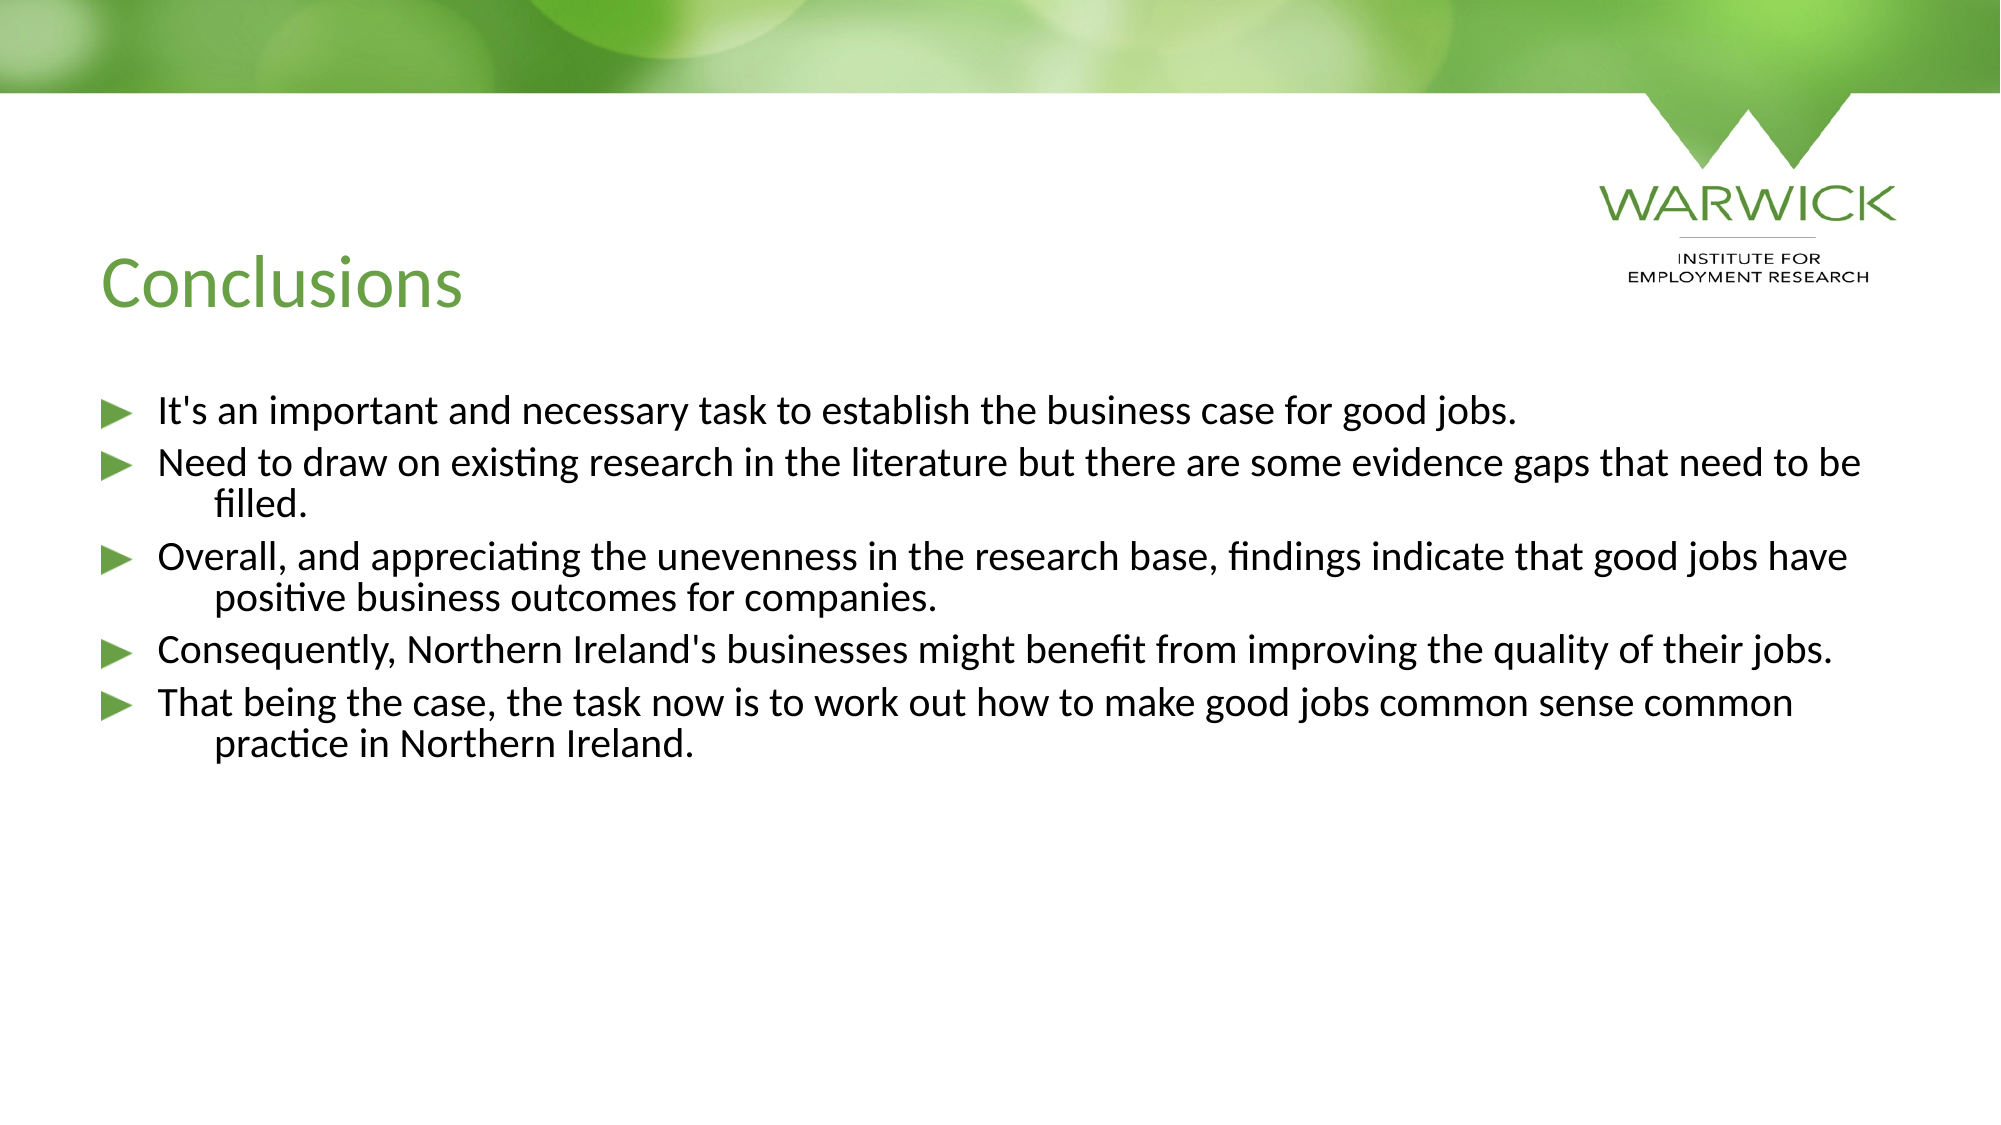

Conclusions
# It's an important and necessary task to establish the business case for good jobs.
Need to draw on existing research in the literature but there are some evidence gaps that need to be filled.
Overall, and appreciating the unevenness in the research base, findings indicate that good jobs have positive business outcomes for companies.
Consequently, Northern Ireland's businesses might benefit from improving the quality of their jobs.
That being the case, the task now is to work out how to make good jobs common sense common practice in Northern Ireland.